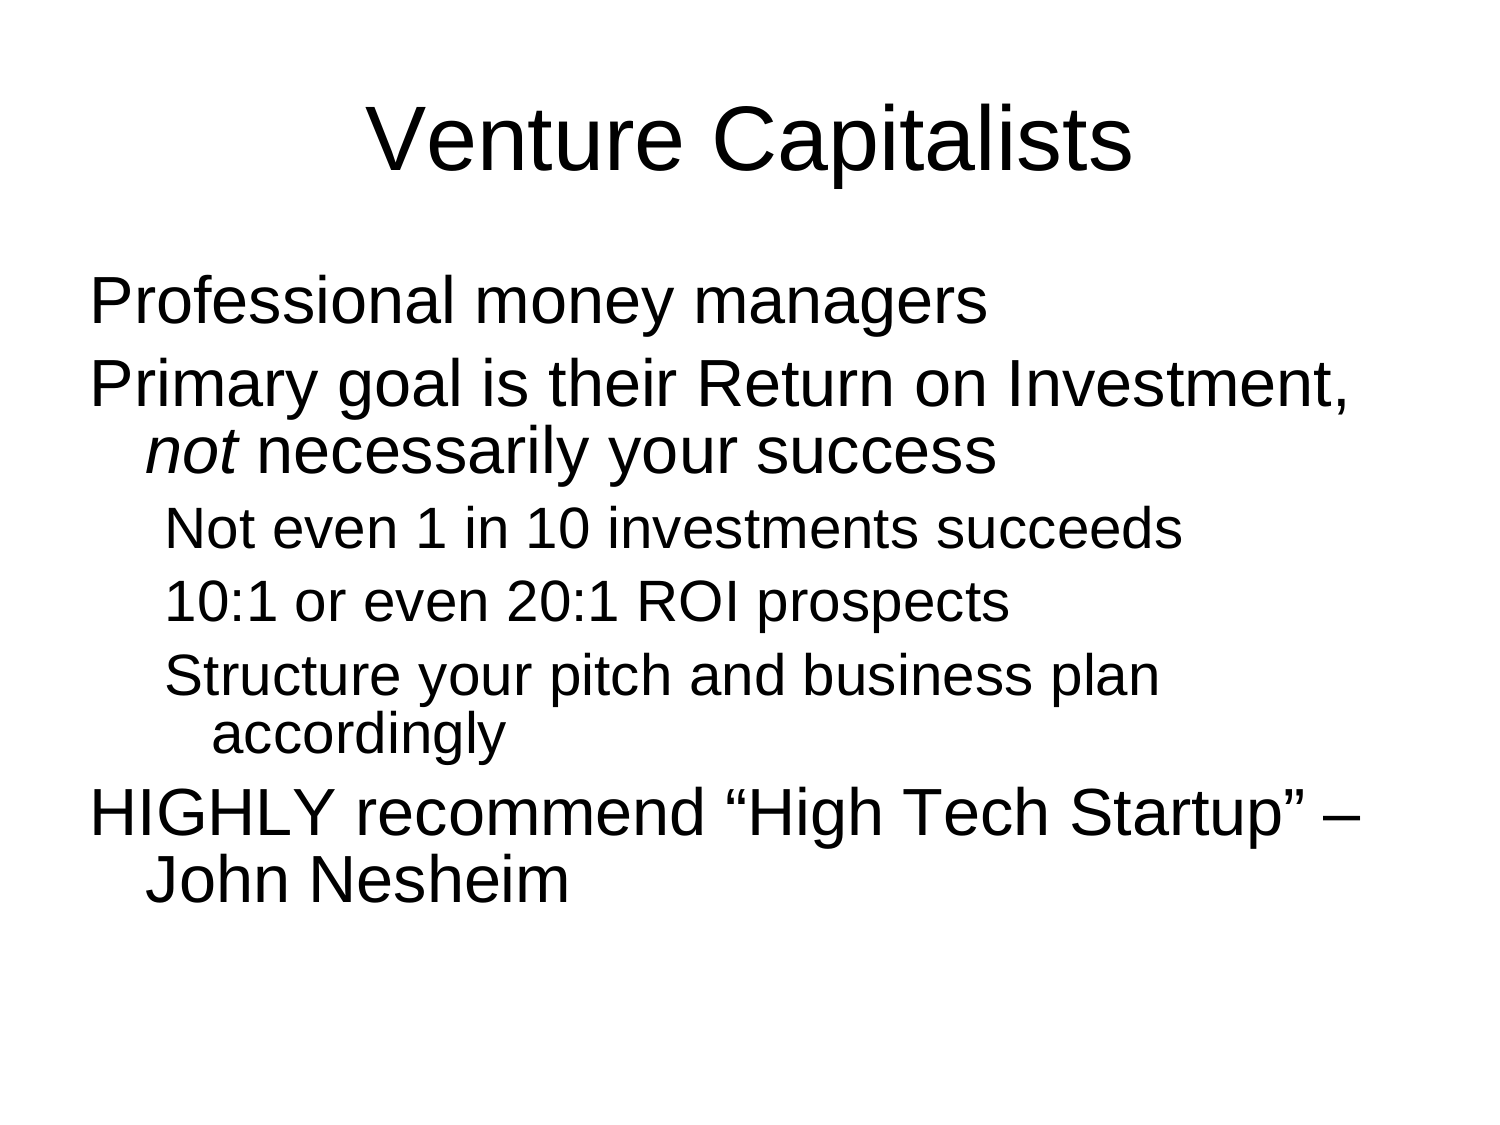

# Venture Capitalists
Professional money managers
Primary goal is their Return on Investment, not necessarily your success
Not even 1 in 10 investments succeeds
10:1 or even 20:1 ROI prospects
Structure your pitch and business plan accordingly
HIGHLY recommend “High Tech Startup” – John Nesheim